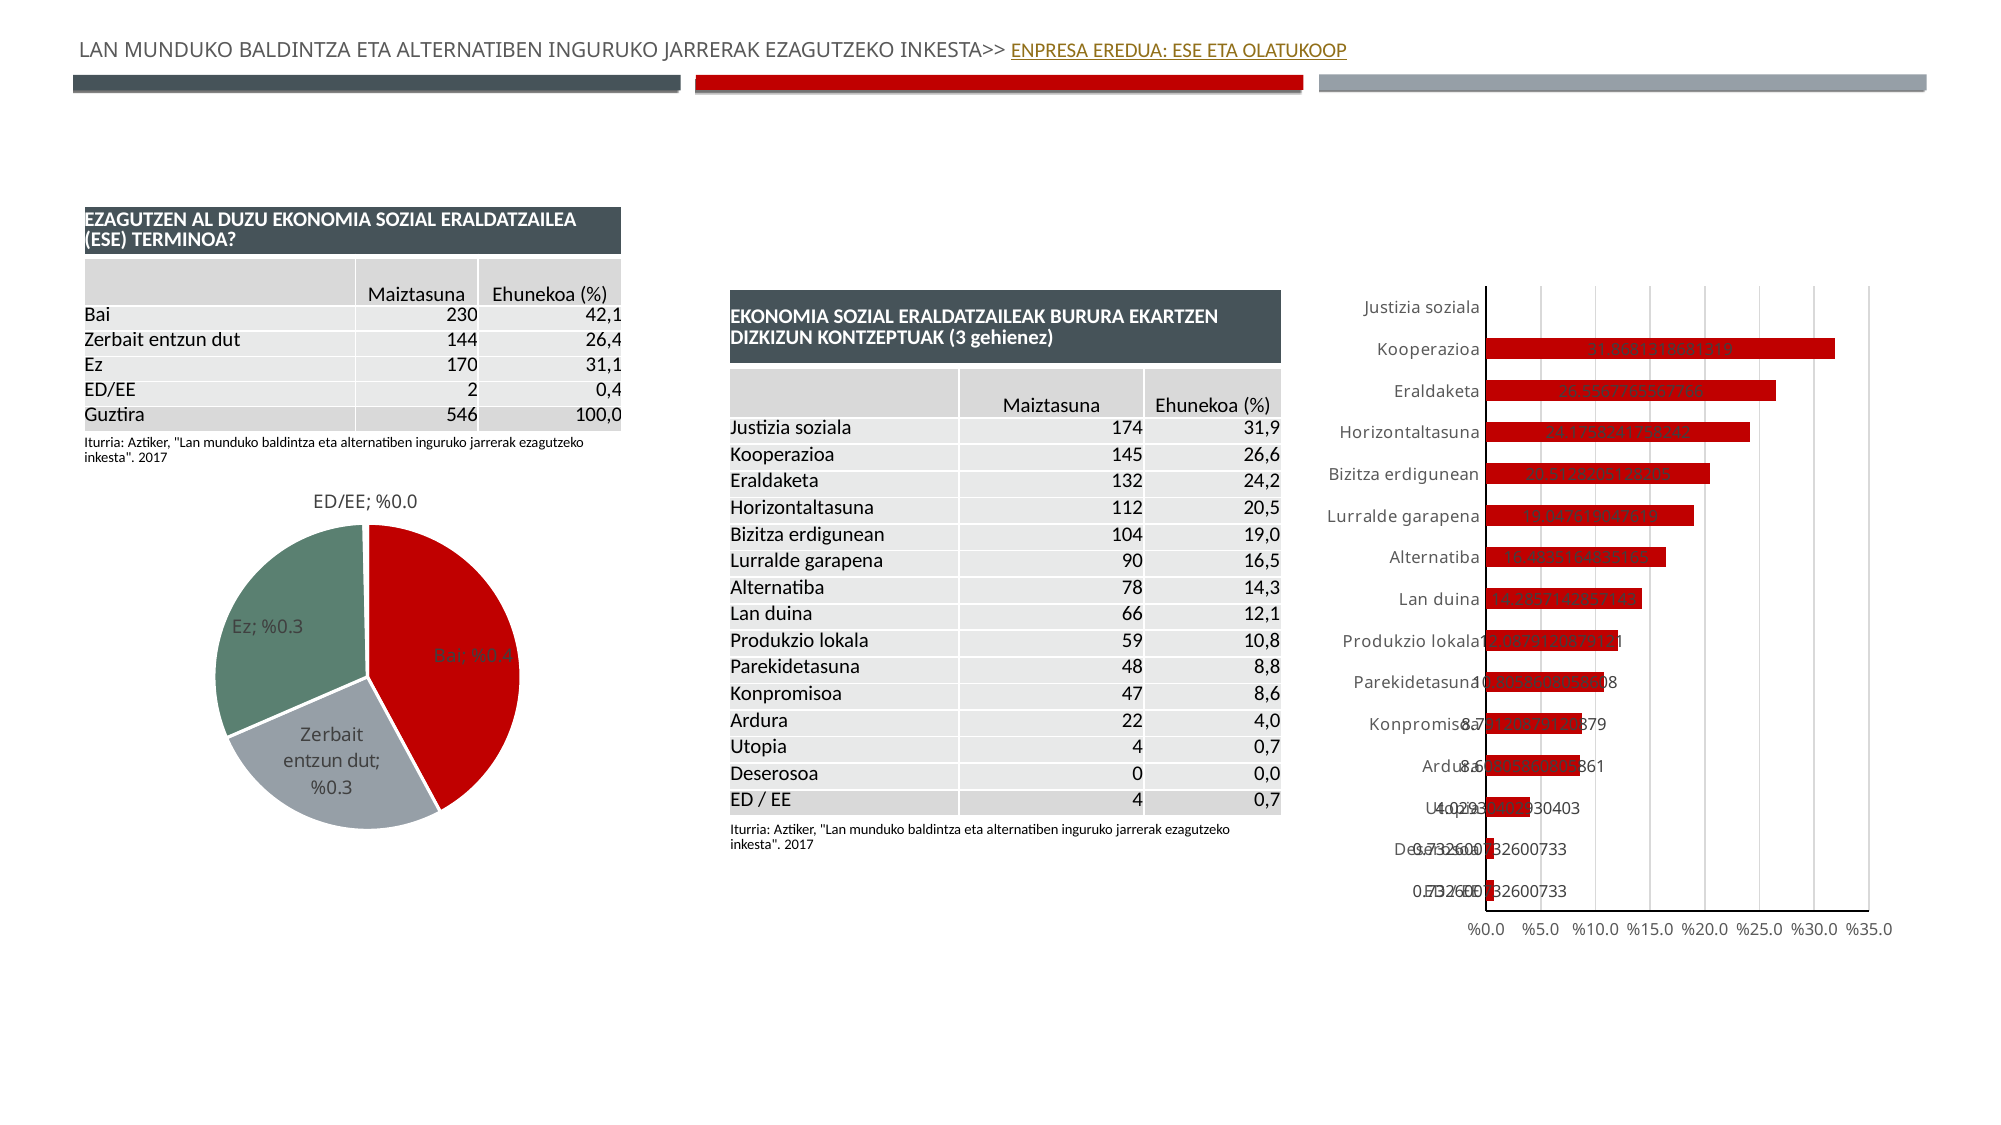

LAN MUNDUKO BALDINTZA ETA ALTERNATIBEN INGURUKO JARRERAK EZAGUTZEKO INKESTA>> ENPRESA EREDUA: ESE ETA OLATUKOOP
| EZAGUTZEN AL DUZU EKONOMIA SOZIAL ERALDATZAILEA (ESE) TERMINOA? | | |
| --- | --- | --- |
| | Maiztasuna | Ehunekoa (%) |
| Bai | 230 | 42,1 |
| Zerbait entzun dut | 144 | 26,4 |
| Ez | 170 | 31,1 |
| ED/EE | 2 | 0,4 |
| Guztira | 546 | 100,0 |
| Iturria: Aztiker, "Lan munduko baldintza eta alternatiben inguruko jarrerak ezagutzeko inkesta". 2017 | | |
### Chart
| Category | |
|---|---|
| ED / EE | 0.732600732600733 |
| Deserosoa | 0.732600732600733 |
| Utopia | 4.02930402930403 |
| Ardura | 8.60805860805861 |
| Konpromisoa | 8.79120879120879 |
| Parekidetasuna | 10.8058608058608 |
| Produkzio lokala | 12.0879120879121 |
| Lan duina | 14.2857142857143 |
| Alternatiba | 16.4835164835165 |
| Lurralde garapena | 19.047619047619 |
| Bizitza erdigunean | 20.5128205128205 |
| Horizontaltasuna | 24.1758241758242 |
| Eraldaketa | 26.5567765567766 |
| Kooperazioa | 31.8681318681319 |
| Justizia soziala | None || EKONOMIA SOZIAL ERALDATZAILEAK BURURA EKARTZEN DIZKIZUN KONTZEPTUAK (3 gehienez) | | |
| --- | --- | --- |
| | Maiztasuna | Ehunekoa (%) |
| Justizia soziala | 174 | 31,9 |
| Kooperazioa | 145 | 26,6 |
| Eraldaketa | 132 | 24,2 |
| Horizontaltasuna | 112 | 20,5 |
| Bizitza erdigunean | 104 | 19,0 |
| Lurralde garapena | 90 | 16,5 |
| Alternatiba | 78 | 14,3 |
| Lan duina | 66 | 12,1 |
| Produkzio lokala | 59 | 10,8 |
| Parekidetasuna | 48 | 8,8 |
| Konpromisoa | 47 | 8,6 |
| Ardura | 22 | 4,0 |
| Utopia | 4 | 0,7 |
| Deserosoa | 0 | 0,0 |
| ED / EE | 4 | 0,7 |
| Iturria: Aztiker, "Lan munduko baldintza eta alternatiben inguruko jarrerak ezagutzeko inkesta". 2017 | | |
### Chart
| Category | |
|---|---|
| Bai | 42.1245421245421 |
| Zerbait entzun dut | 26.3736263736264 |
| Ez | 31.1355311355311 |
| ED/EE | 0.366300366300366 |